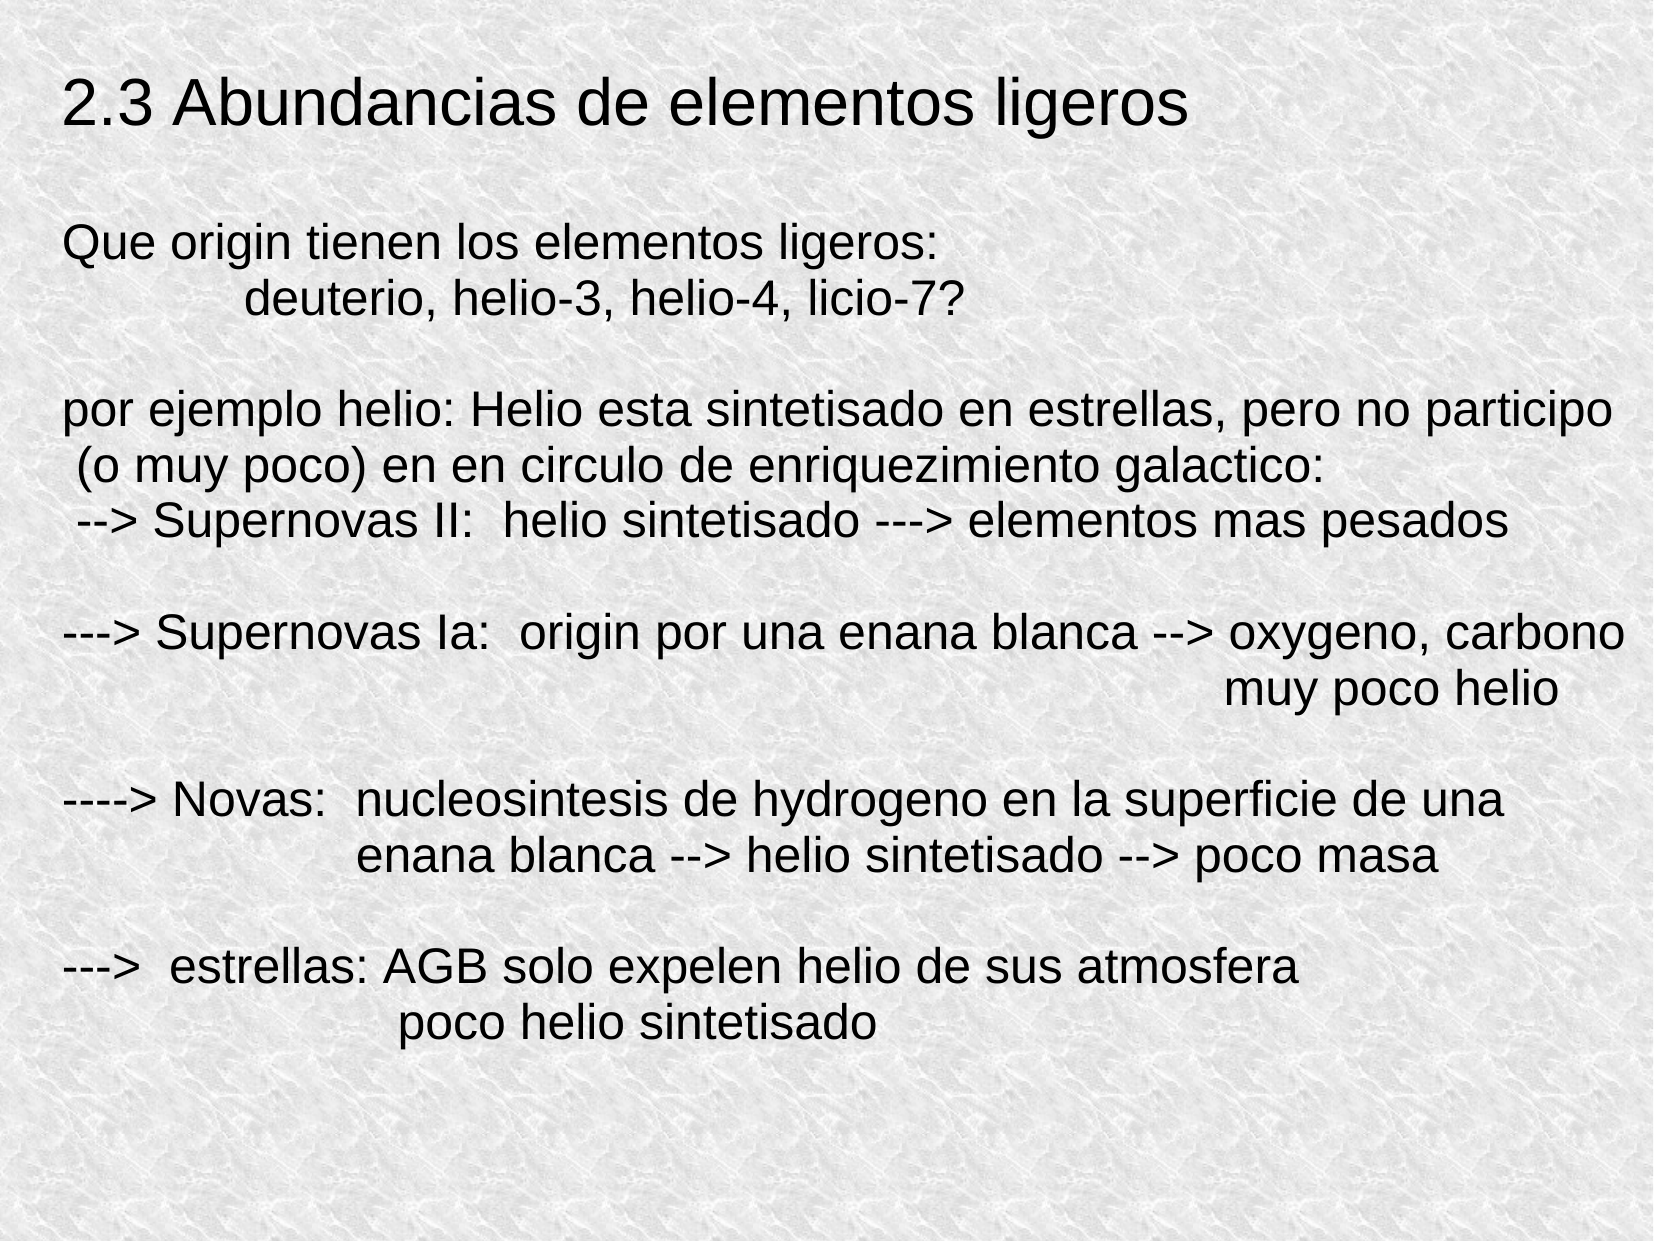

2.3 Abundancias de elementos ligeros
Que origin tienen los elementos ligeros:
 deuterio, helio-3, helio-4, licio-7?
por ejemplo helio: Helio esta sintetisado en estrellas, pero no participo
 (o muy poco) en en circulo de enriquezimiento galactico:
 --> Supernovas II: helio sintetisado ---> elementos mas pesados
---> Supernovas Ia: origin por una enana blanca --> oxygeno, carbono
 muy poco helio
----> Novas: nucleosintesis de hydrogeno en la superficie de una
 enana blanca --> helio sintetisado --> poco masa
---> estrellas: AGB solo expelen helio de sus atmosfera
 poco helio sintetisado